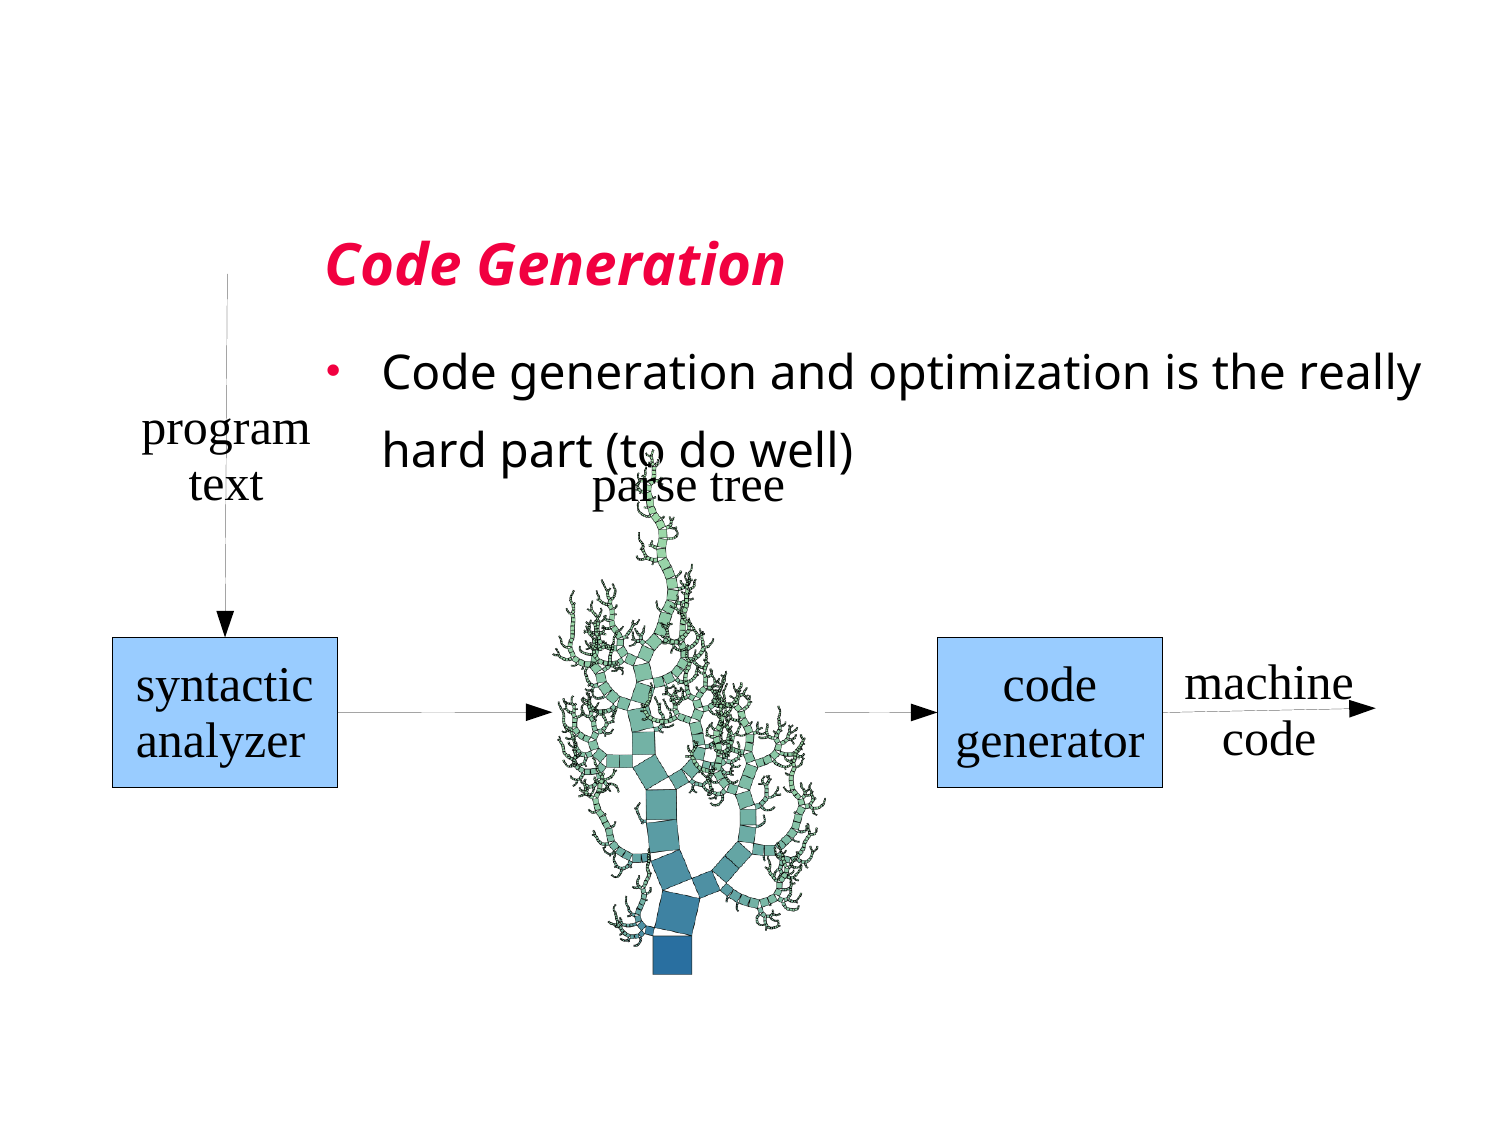

# Code Generation
Code generation and optimization is the really hard part (to do well)
parse tree
syntactic
analyzer
code
generator
11